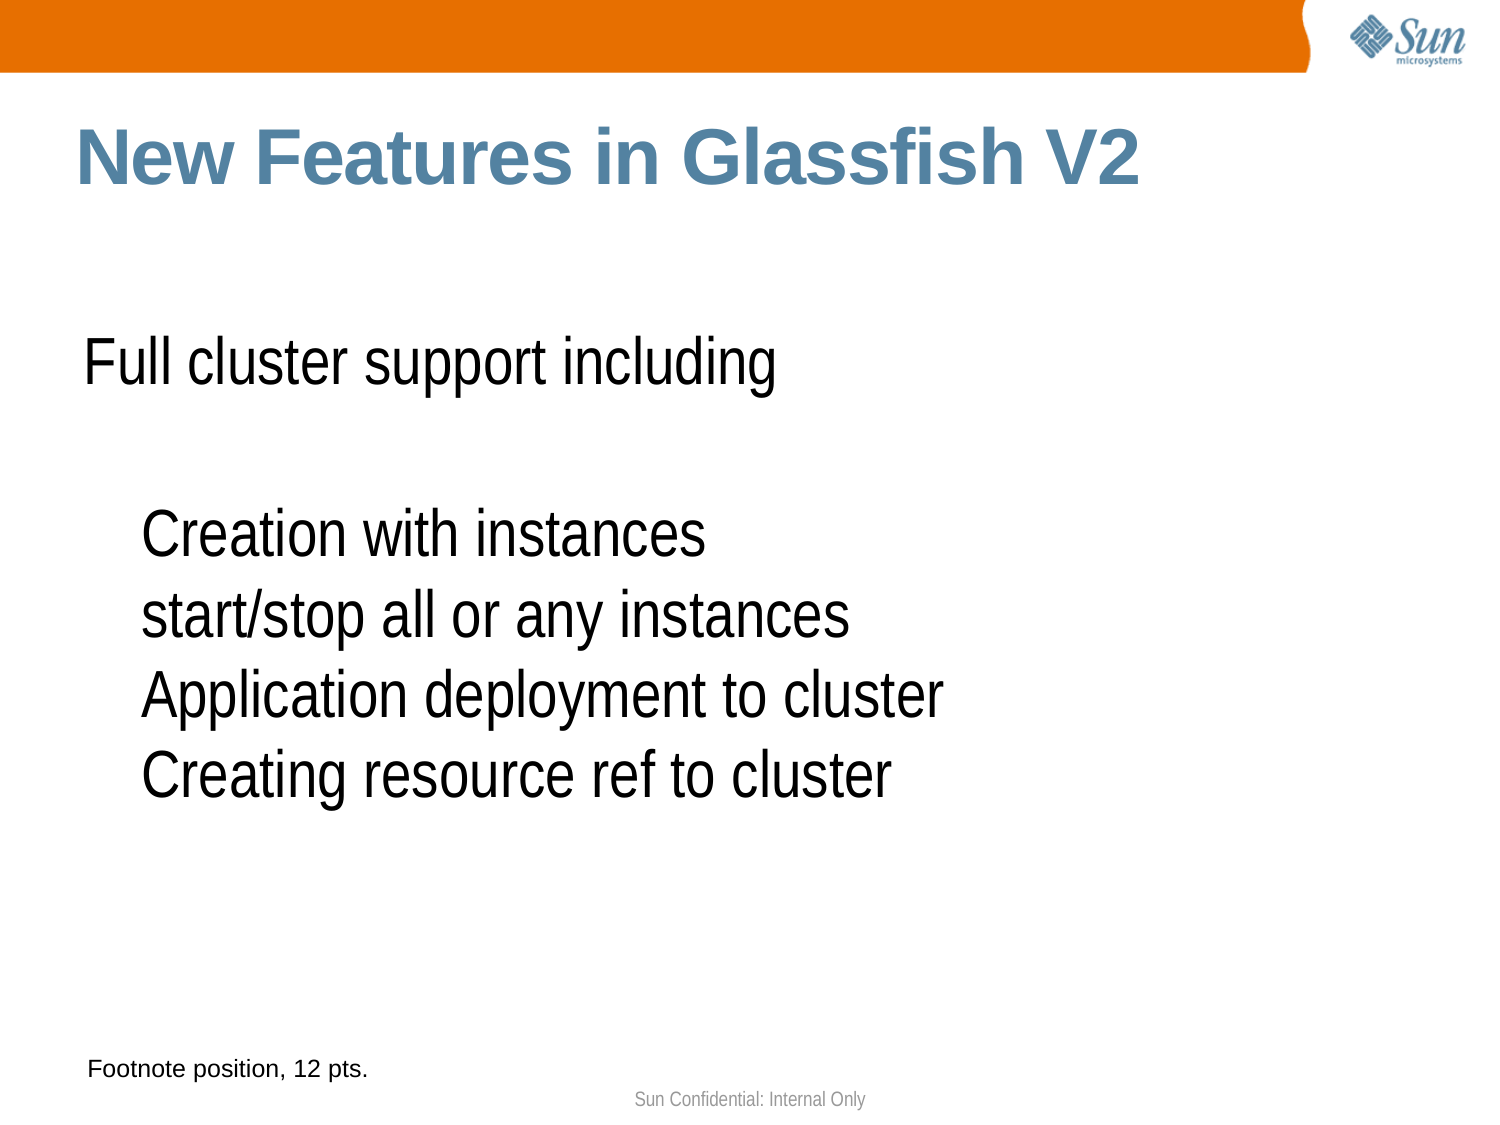

# New Features in Glassfish V2
Full cluster support including
Creation with instances
start/stop all or any instances
Application deployment to cluster
Creating resource ref to cluster
Footnote position, 12 pts.